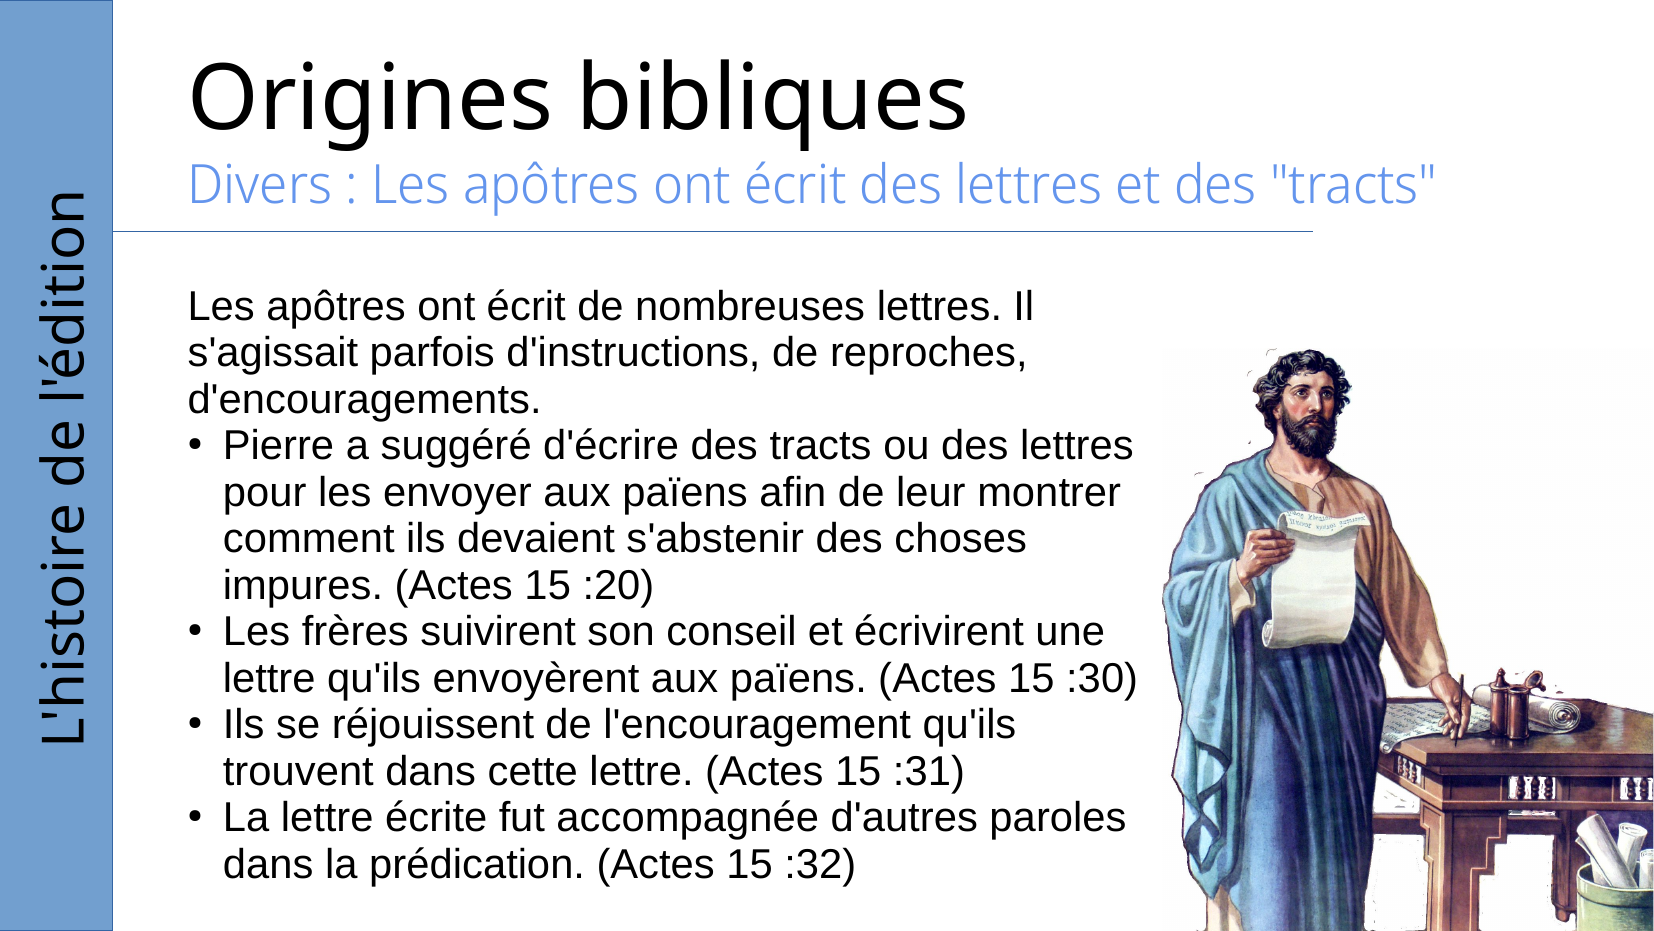

# Origines bibliques
Divers : Les apôtres ont écrit des lettres et des "tracts"
Les apôtres ont écrit de nombreuses lettres. Il s'agissait parfois d'instructions, de reproches, d'encouragements.
Pierre a suggéré d'écrire des tracts ou des lettres pour les envoyer aux païens afin de leur montrer comment ils devaient s'abstenir des choses impures. (Actes 15 :20)
Les frères suivirent son conseil et écrivirent une lettre qu'ils envoyèrent aux païens. (Actes 15 :30)
Ils se réjouissent de l'encouragement qu'ils trouvent dans cette lettre. (Actes 15 :31)
La lettre écrite fut accompagnée d'autres paroles dans la prédication. (Actes 15 :32)
L'histoire de l'édition